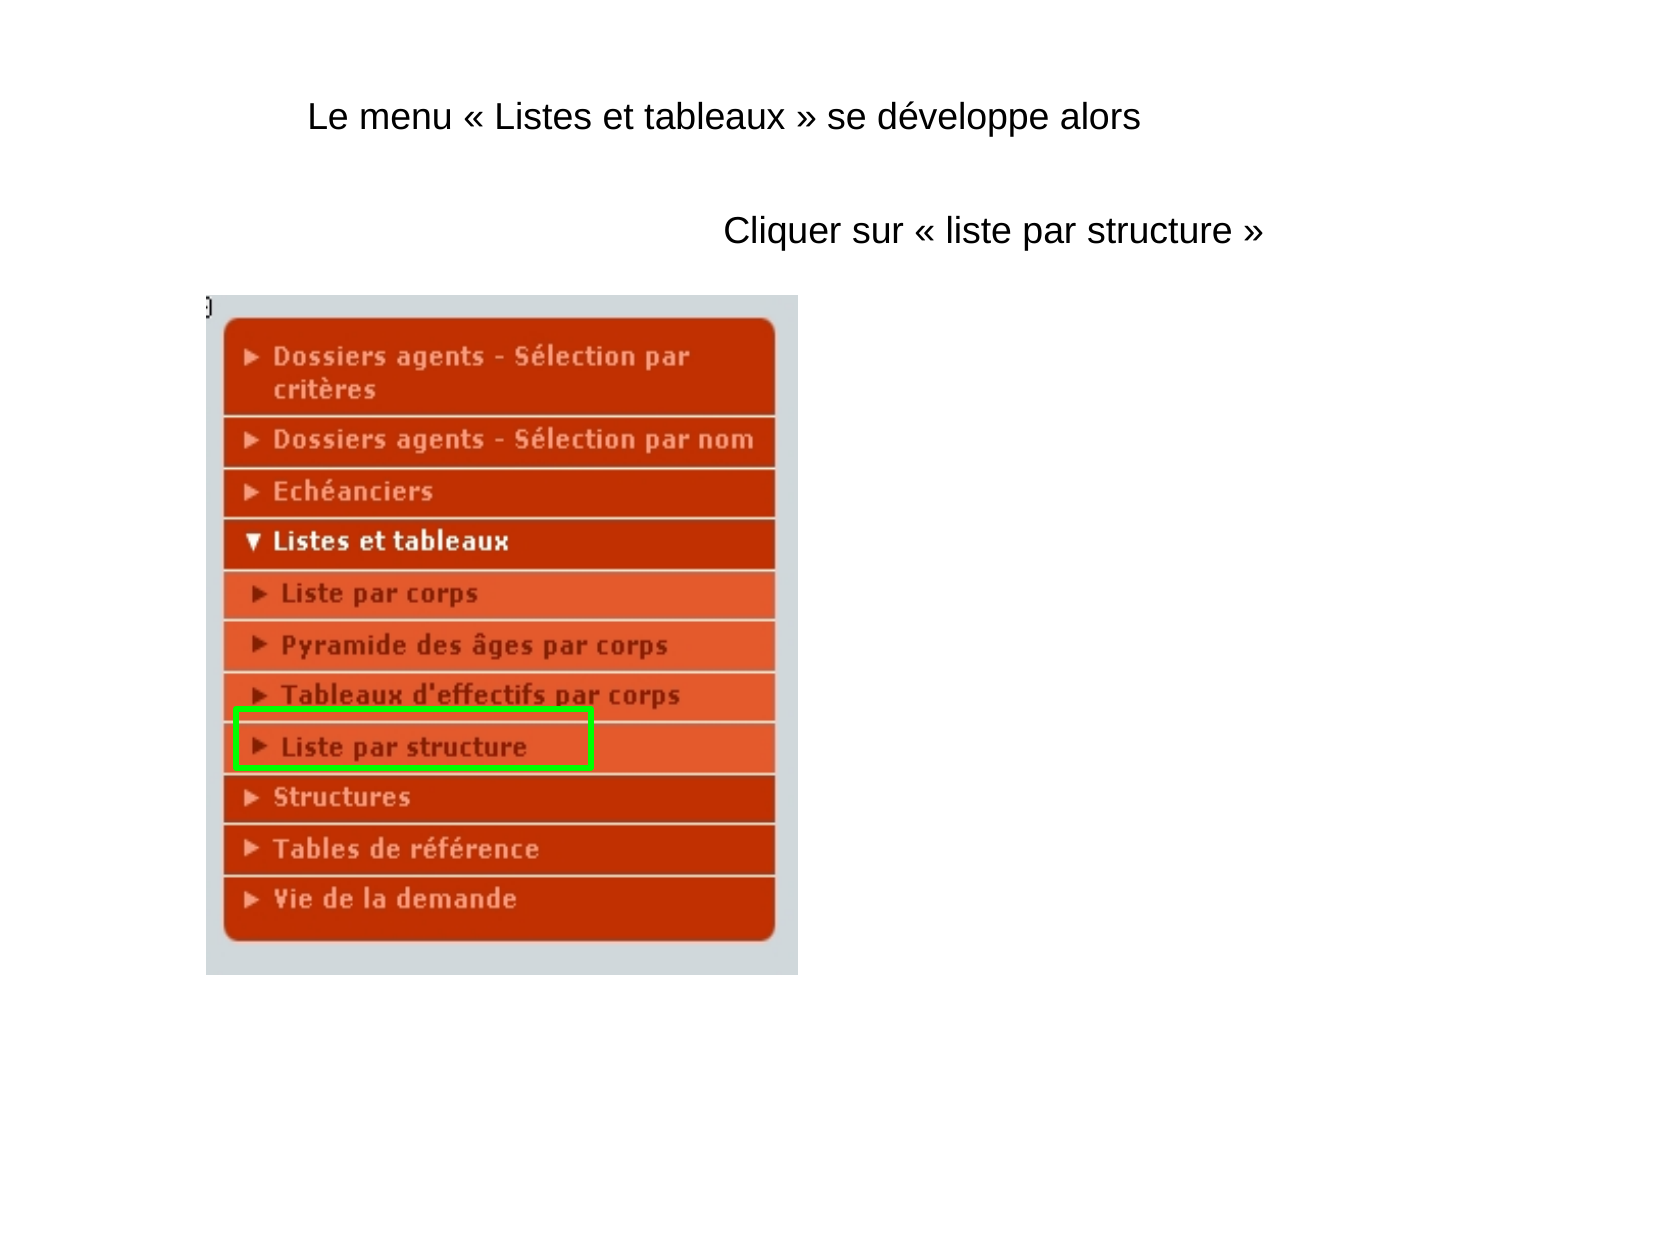

Le menu « Listes et tableaux » se développe alors
Cliquer sur « liste par structure »